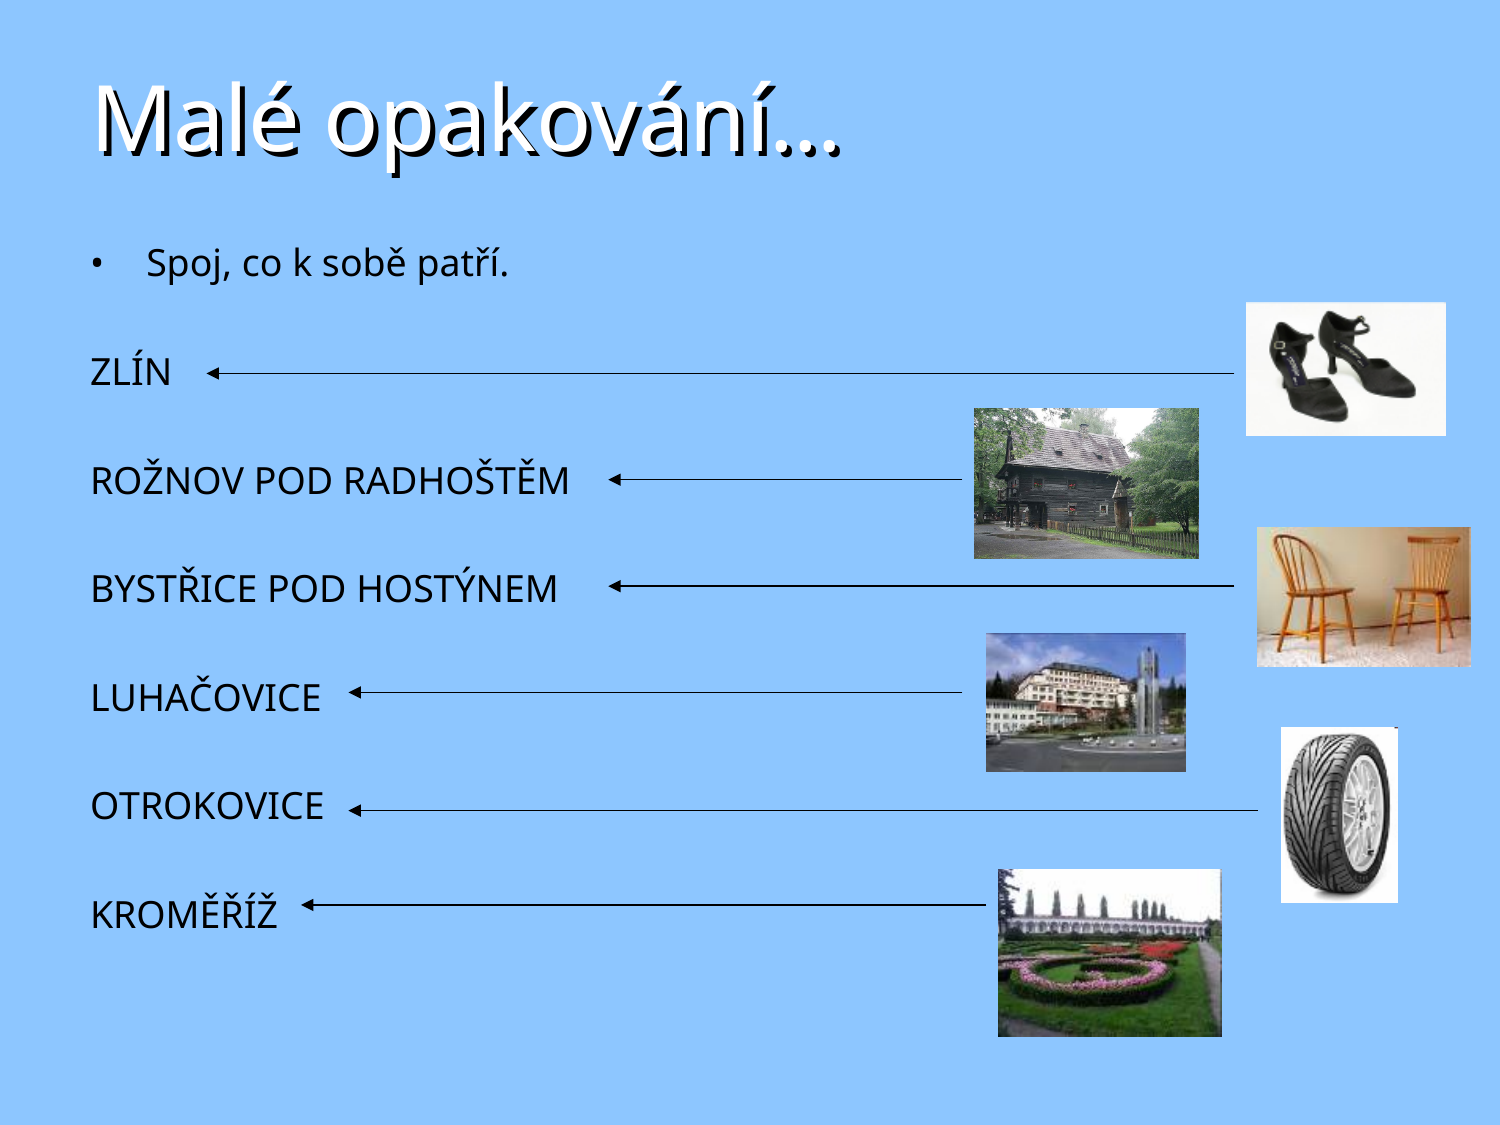

# Malé opakování…
Spoj, co k sobě patří.
ZLÍN
ROŽNOV POD RADHOŠTĚM
BYSTŘICE POD HOSTÝNEM
LUHAČOVICE
OTROKOVICE
KROMĚŘÍŽ